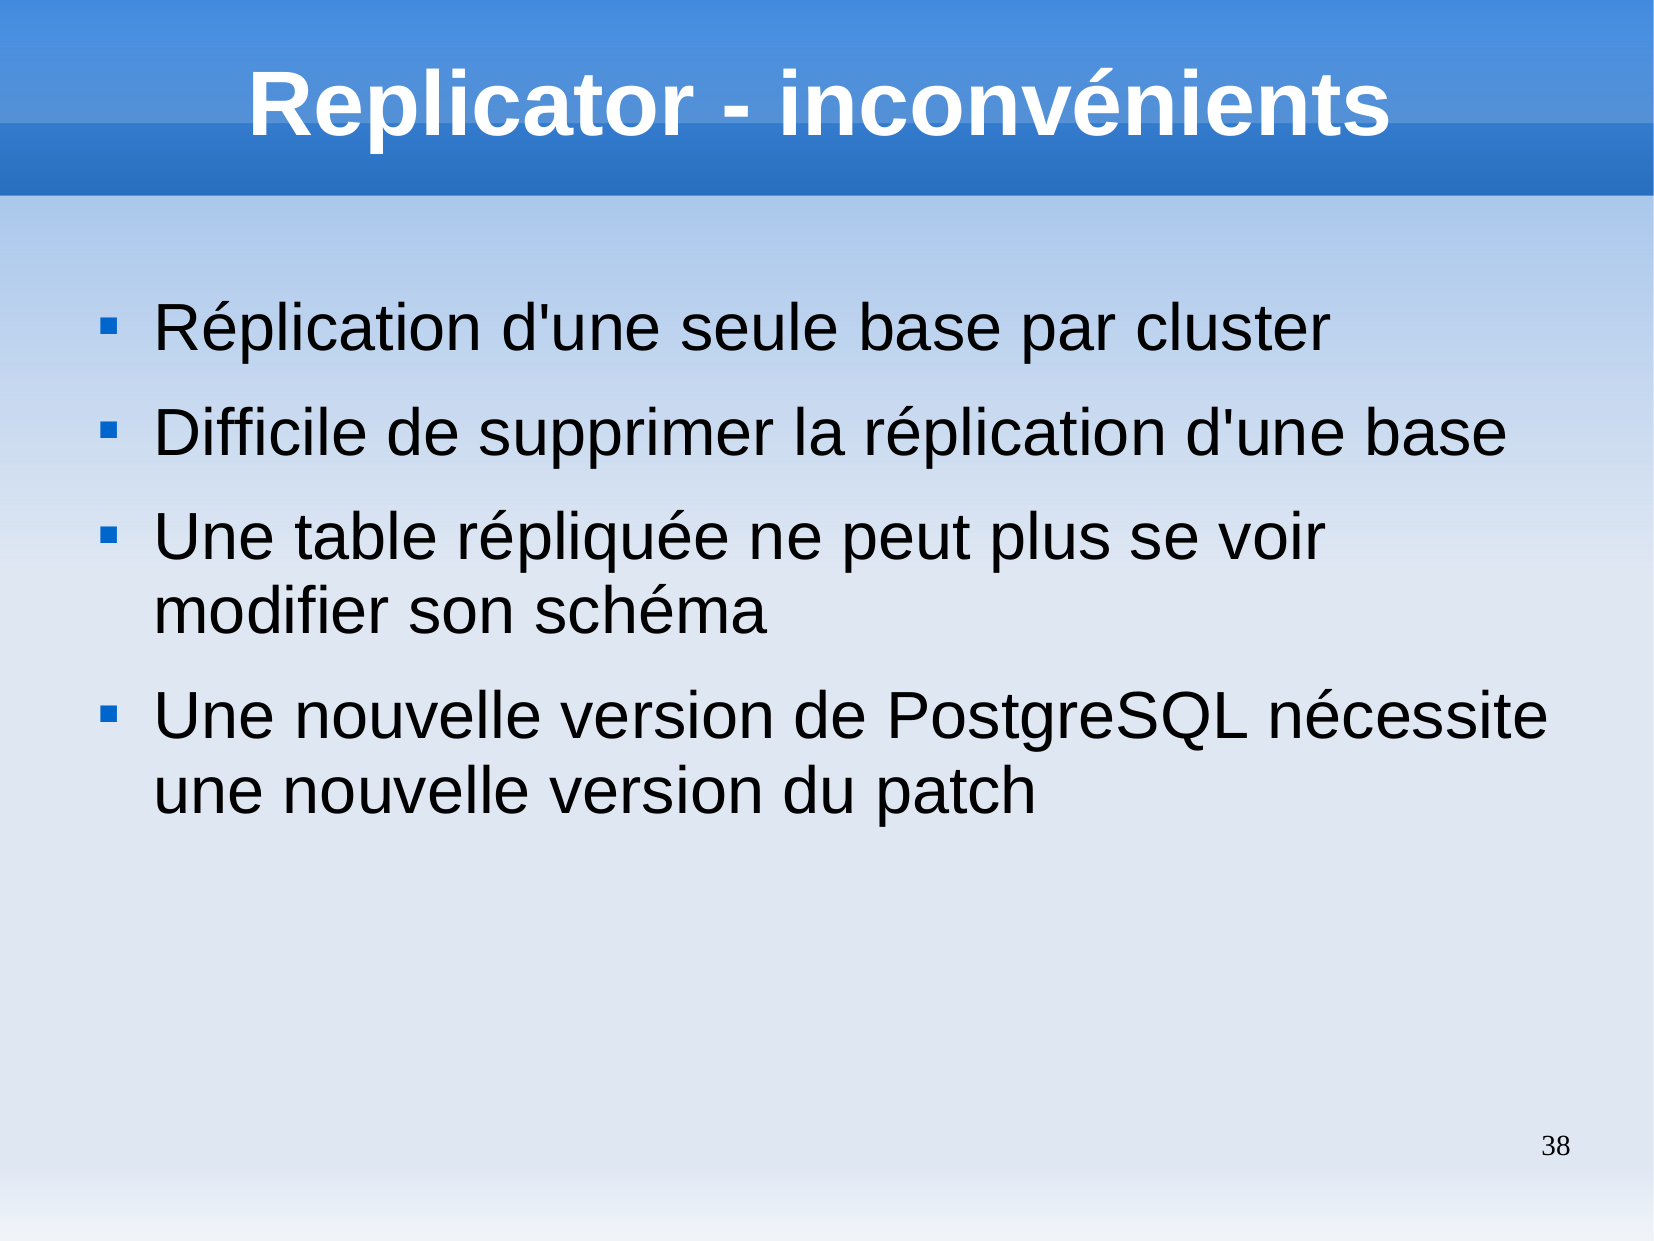

# Replicator - inconvénients
Réplication d'une seule base par cluster
Difficile de supprimer la réplication d'une base
Une table répliquée ne peut plus se voir modifier son schéma
Une nouvelle version de PostgreSQL nécessite une nouvelle version du patch
38